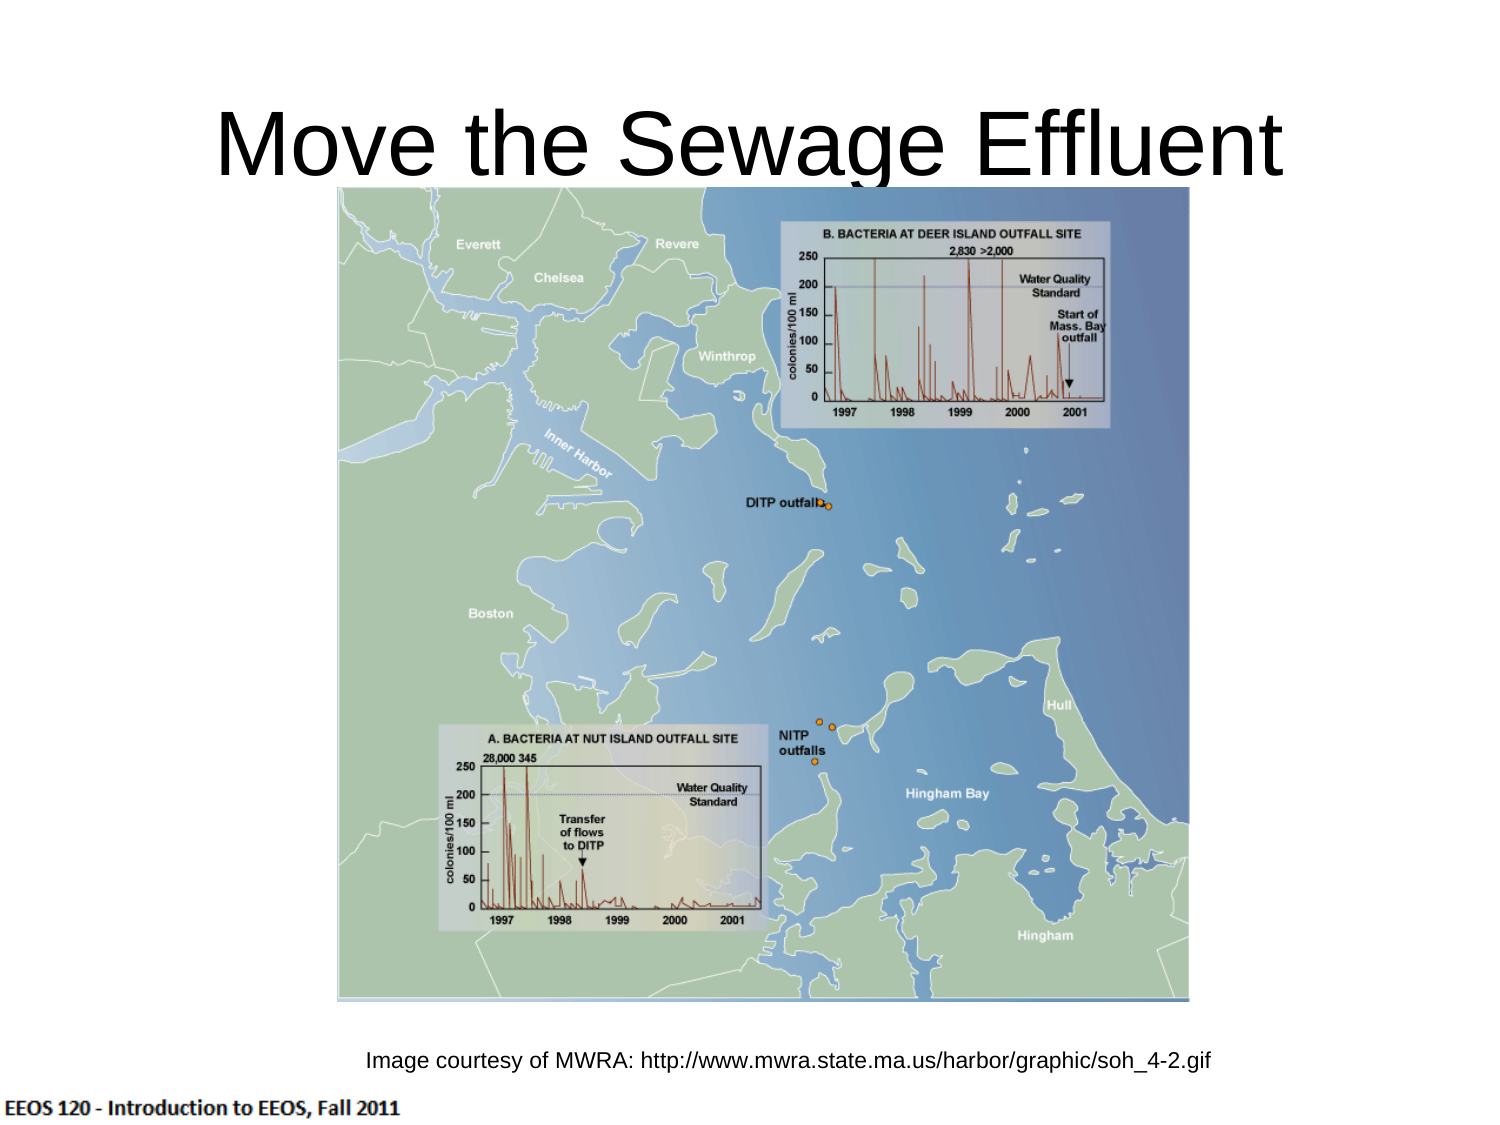

# Move the Sewage Effluent
Image courtesy of MWRA: http://www.mwra.state.ma.us/harbor/graphic/soh_4-2.gif